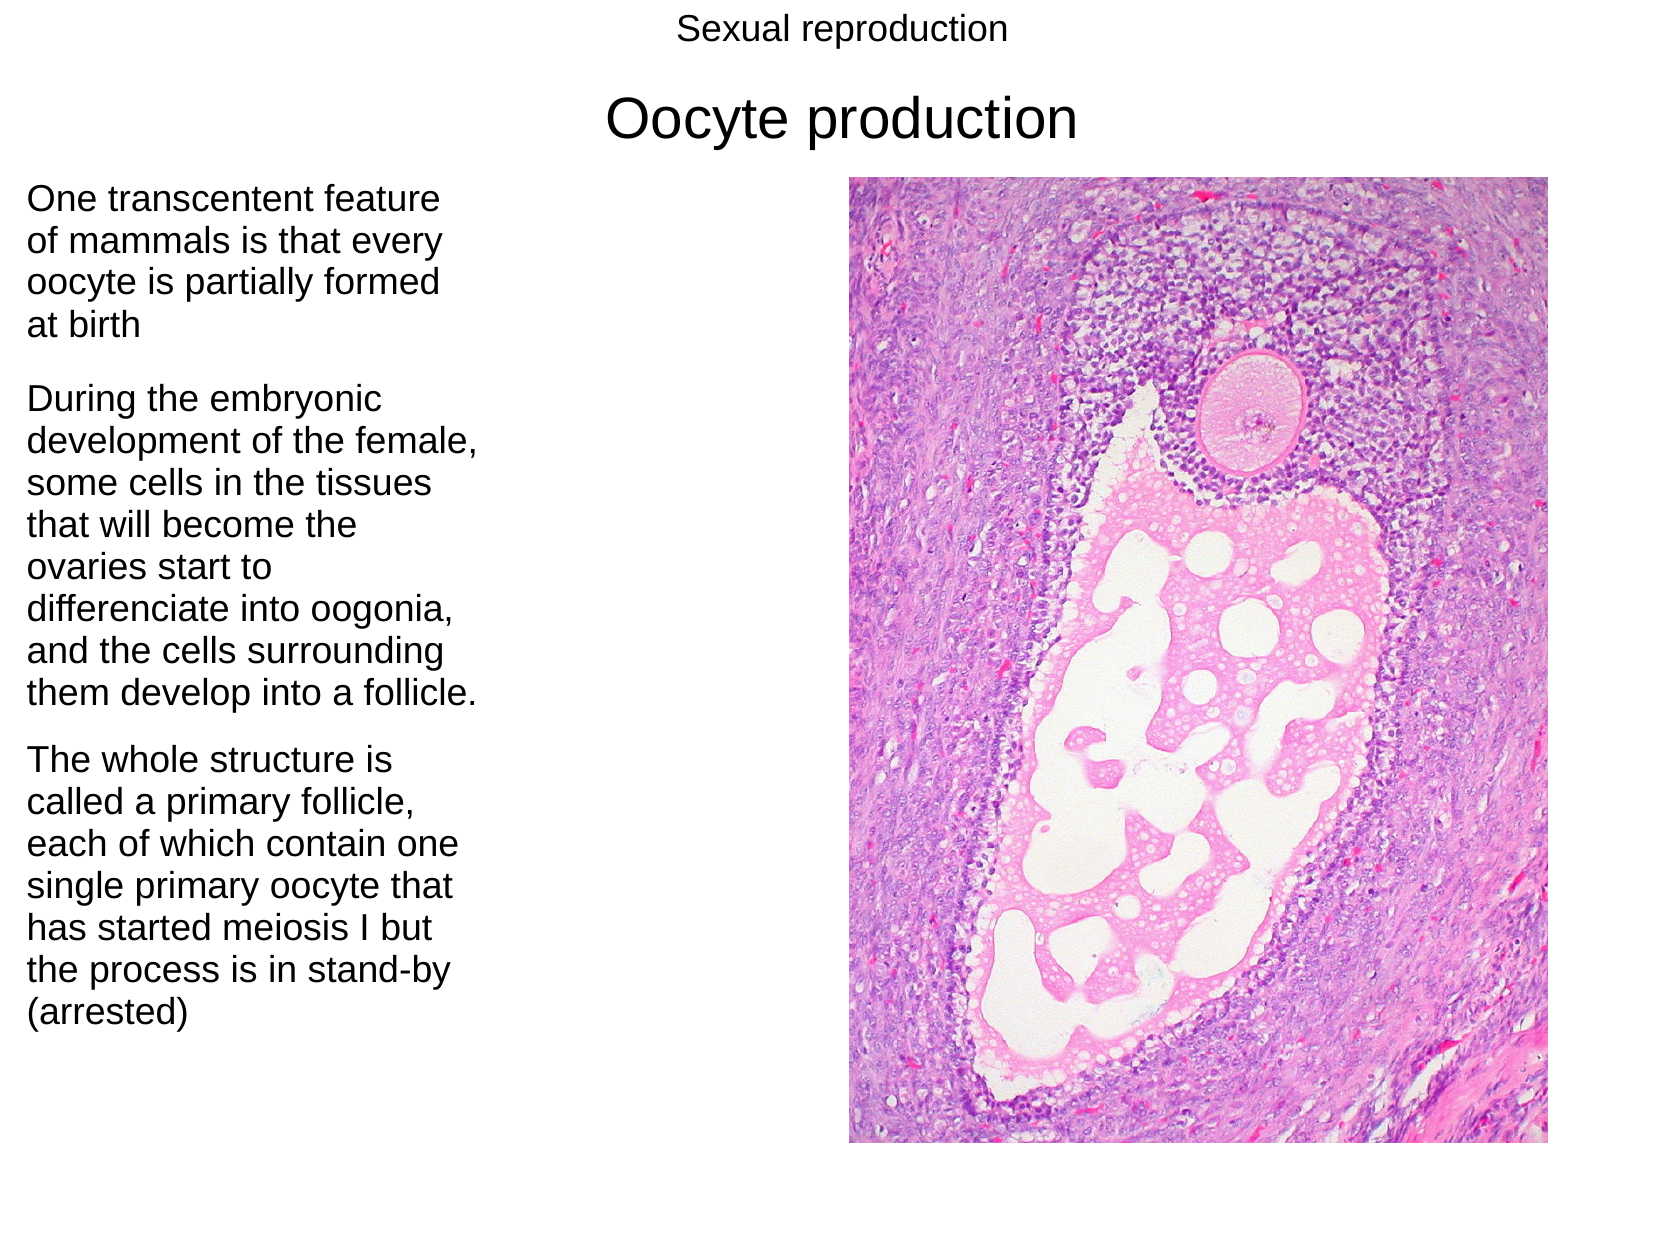

Sexual reproduction
Oocyte production
One transcentent feature of mammals is that every oocyte is partially formed at birth
During the embryonic development of the female, some cells in the tissues that will become the ovaries start to differenciate into oogonia, and the cells surrounding them develop into a follicle.
The whole structure is called a primary follicle, each of which contain one single primary oocyte that has started meiosis I but the process is in stand-by (arrested)